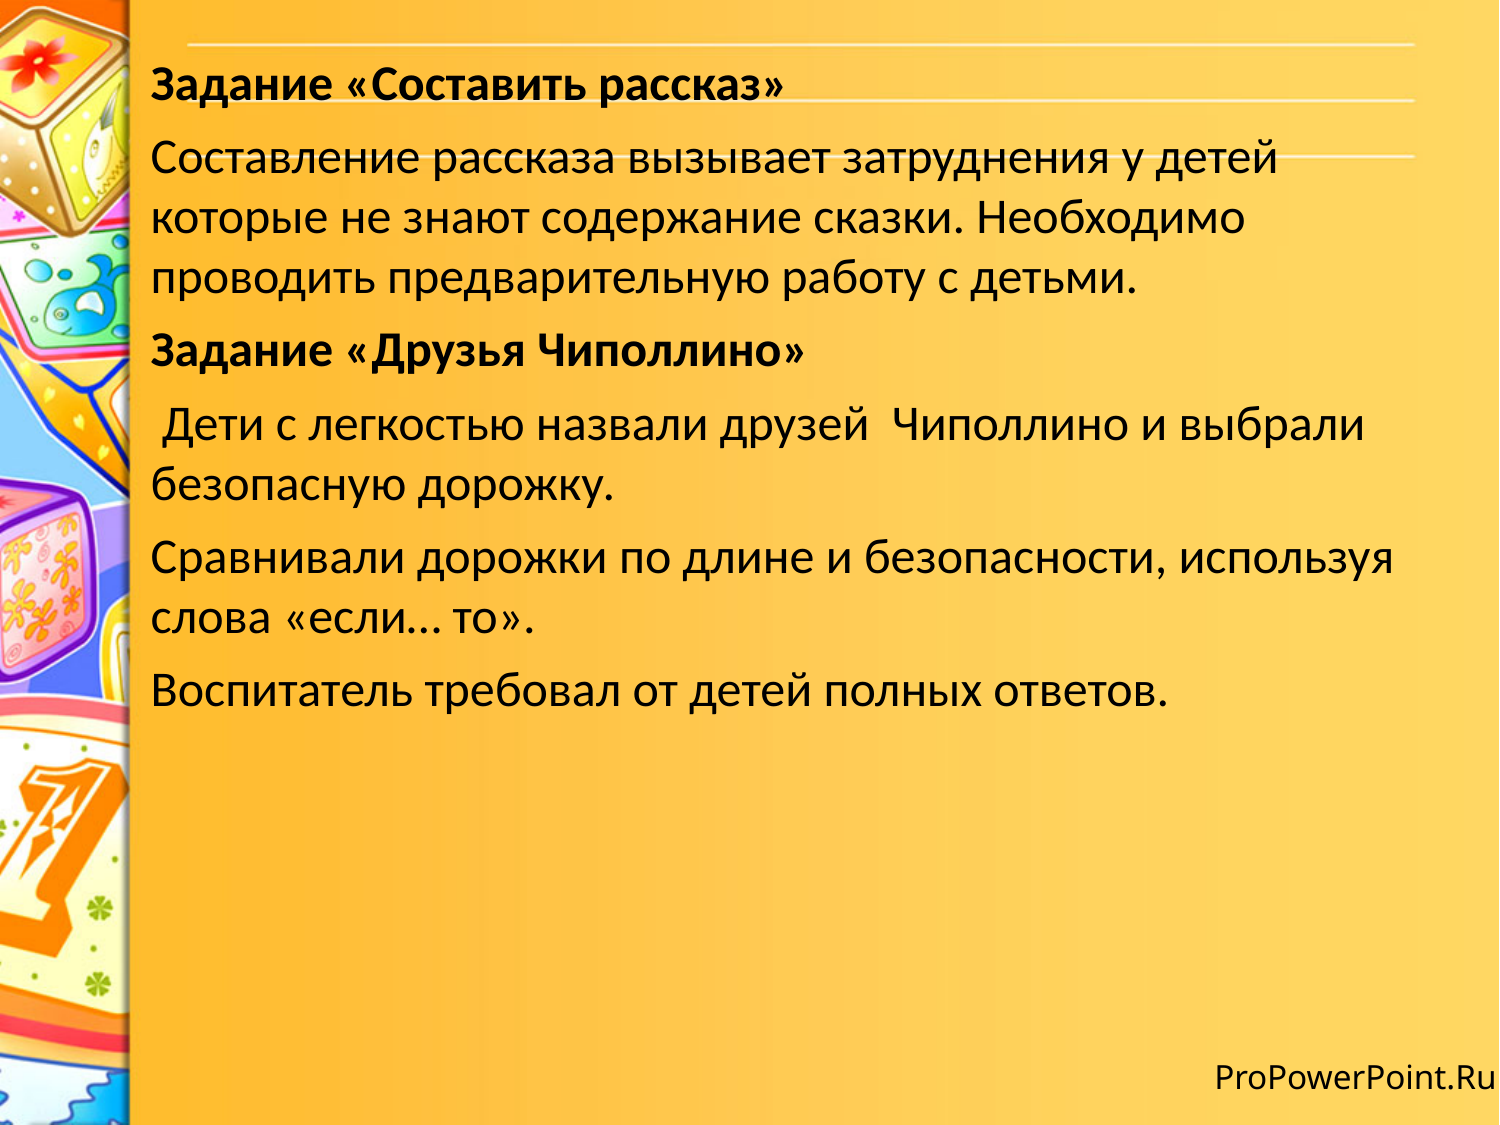

Задание «Составить рассказ»
Составление рассказа вызывает затруднения у детей которые не знают содержание сказки. Необходимо проводить предварительную работу с детьми.
Задание «Друзья Чиполлино»
 Дети с легкостью назвали друзей Чиполлино и выбрали безопасную дорожку.
Сравнивали дорожки по длине и безопасности, используя слова «если… то».
Воспитатель требовал от детей полных ответов.
#